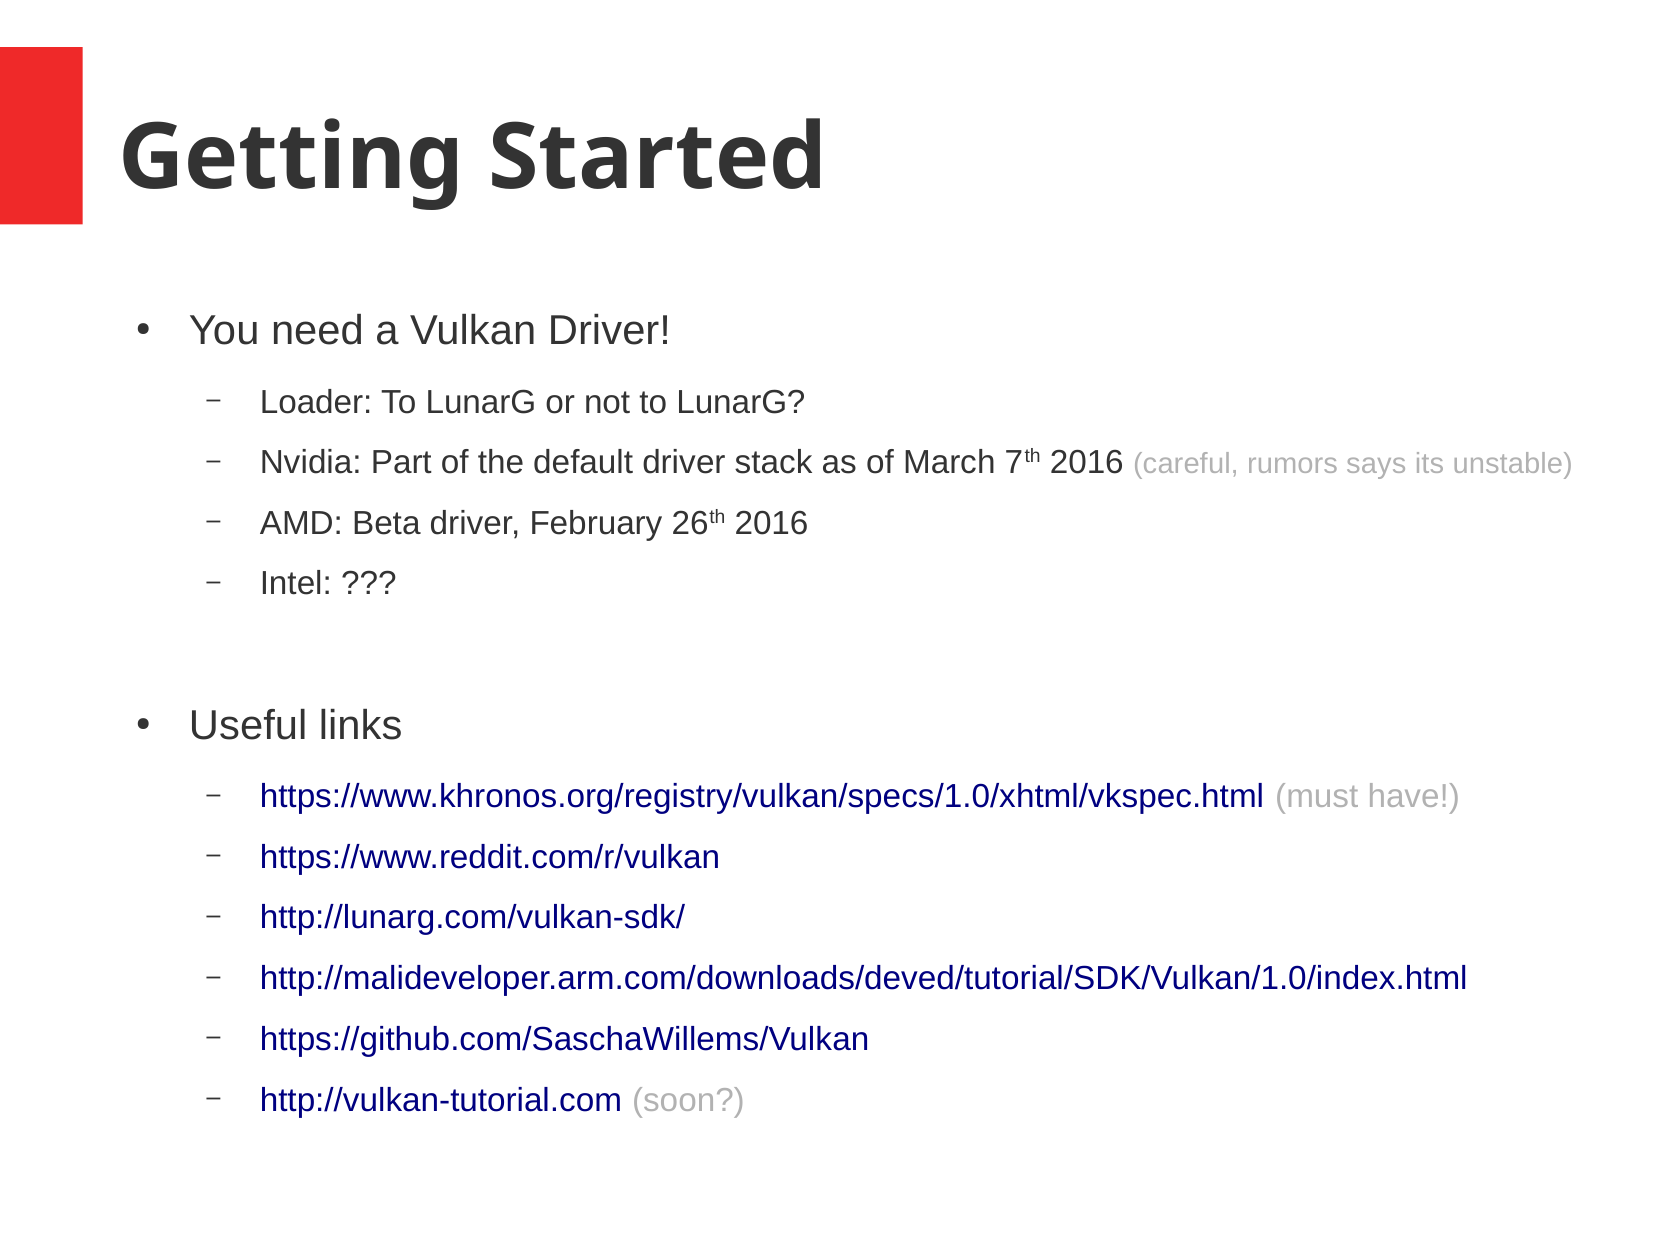

# Getting Started
You need a Vulkan Driver!
Loader: To LunarG or not to LunarG?
Nvidia: Part of the default driver stack as of March 7th 2016 (careful, rumors says its unstable)
AMD: Beta driver, February 26th 2016
Intel: ???
Useful links
https://www.khronos.org/registry/vulkan/specs/1.0/xhtml/vkspec.html (must have!)
https://www.reddit.com/r/vulkan
http://lunarg.com/vulkan-sdk/
http://malideveloper.arm.com/downloads/deved/tutorial/SDK/Vulkan/1.0/index.html
https://github.com/SaschaWillems/Vulkan
http://vulkan-tutorial.com (soon?)